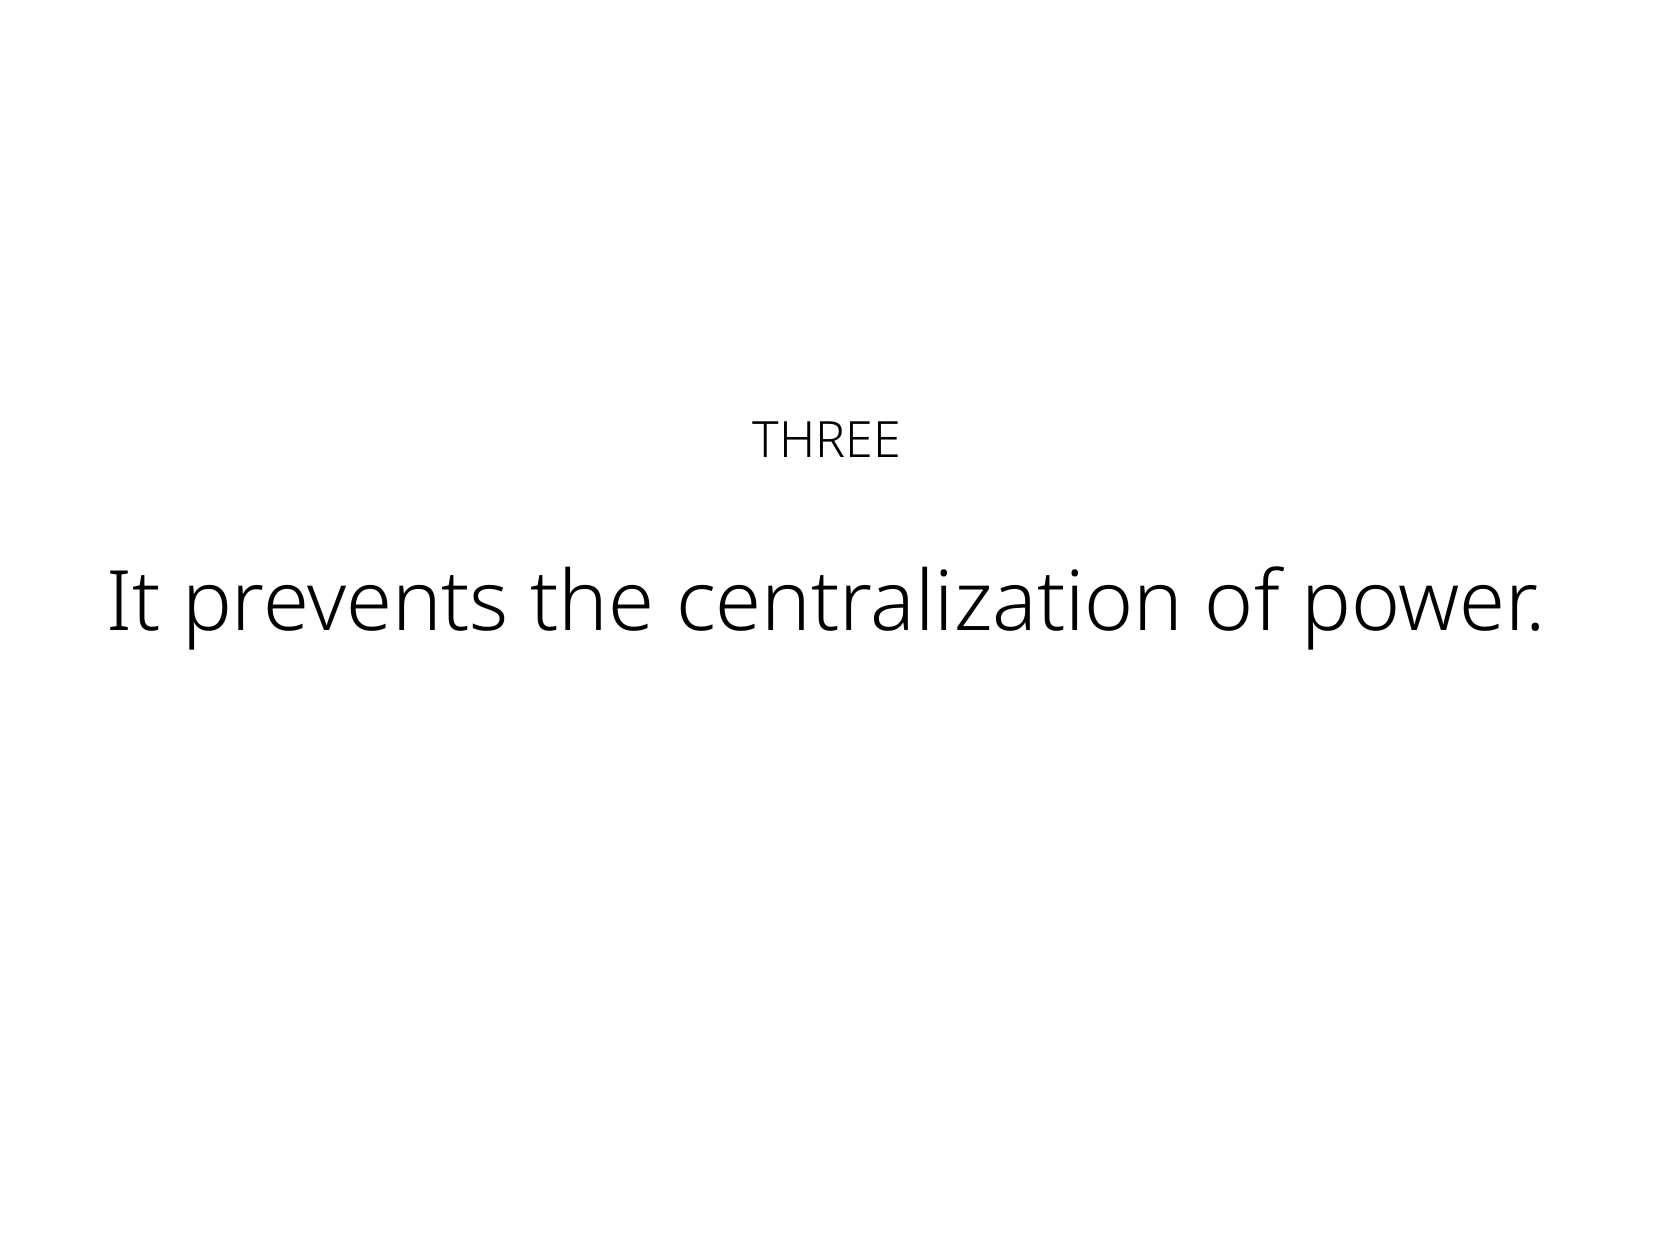

# THREE
It prevents the centralization of power.